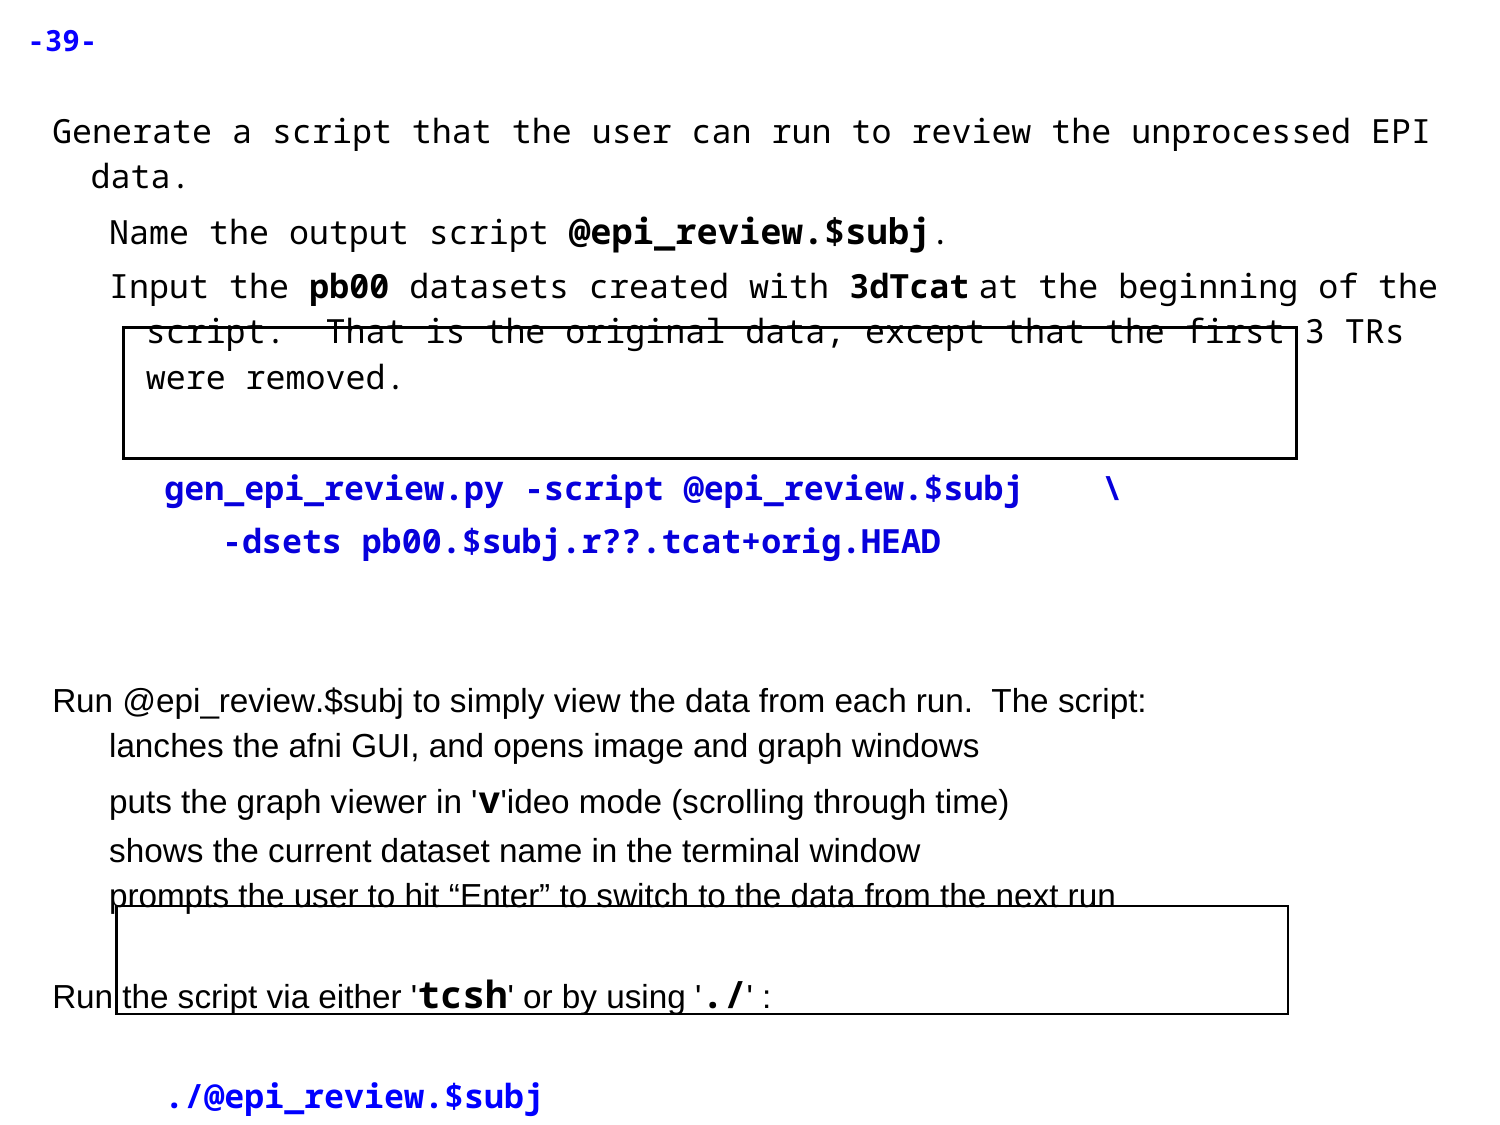

# Generate a script that the user can run to review the unprocessed EPI data.
Name the output script @epi_review.$subj.
Input the pb00 datasets created with 3dTcat at the beginning of the script. That is the original data, except that the first 3 TRs were removed.
gen_epi_review.py -script @epi_review.$subj	\
-dsets pb00.$subj.r??.tcat+orig.HEAD
Run @epi_review.$subj to simply view the data from each run. The script:
lanches the afni GUI, and opens image and graph windows
puts the graph viewer in 'v'ideo mode (scrolling through time)
shows the current dataset name in the terminal window
prompts the user to hit “Enter” to switch to the data from the next run
Run the script via either 'tcsh' or by using './' :
./@epi_review.$subj